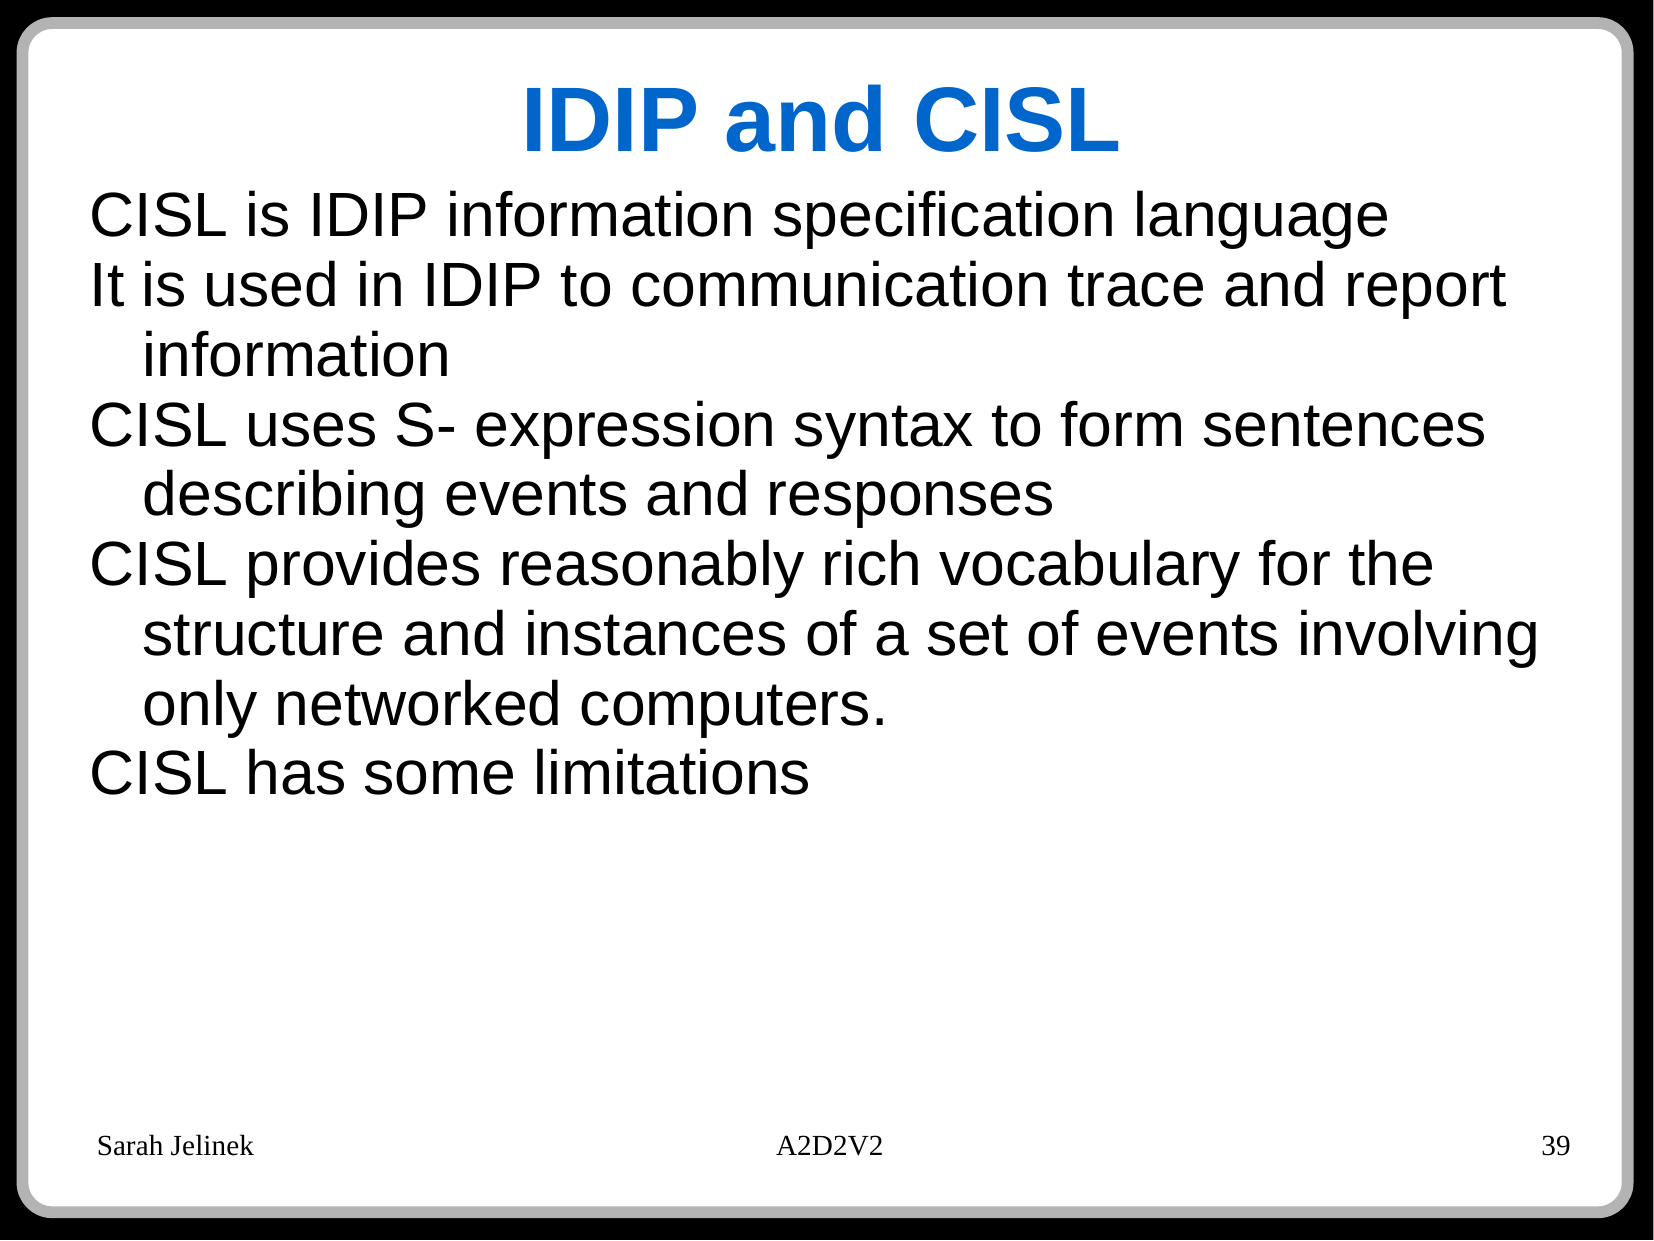

# IDIP and CISL
CISL is IDIP information specification language
It is used in IDIP to communication trace and report information
CISL uses S- expression syntax to form sentences describing events and responses
CISL provides reasonably rich vocabulary for the structure and instances of a set of events involving only networked computers.
CISL has some limitations
Sarah Jelinek A2D2V2
39